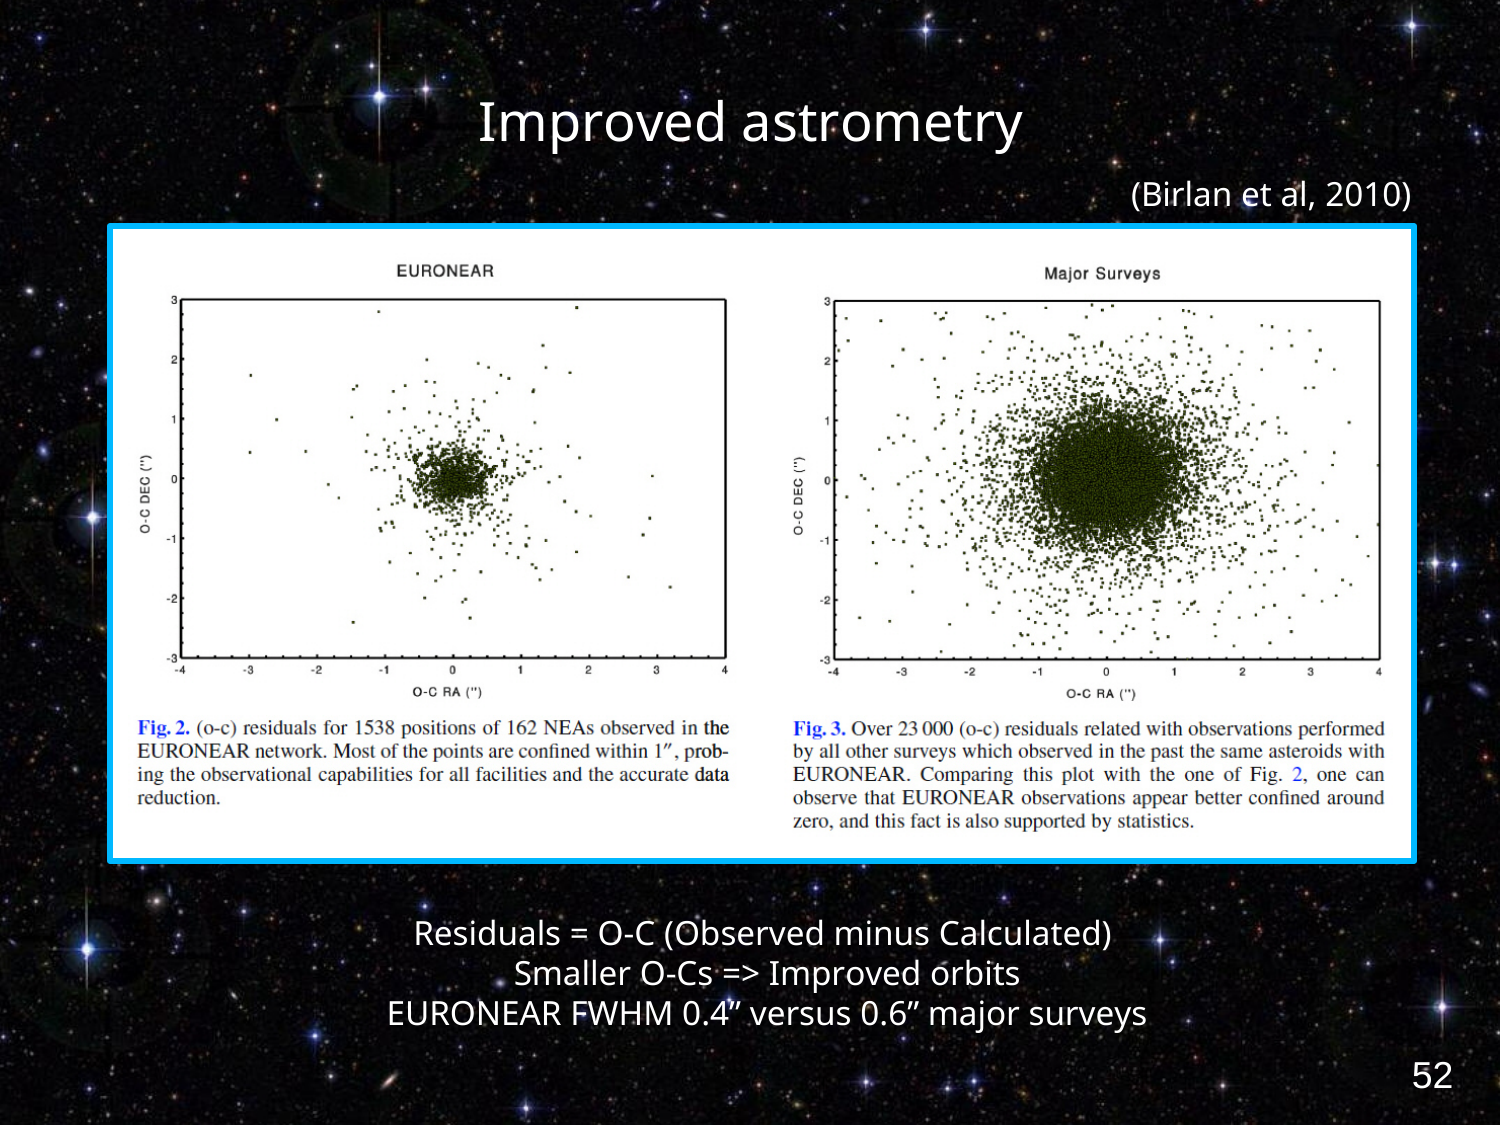

Improved astrometry
(Birlan et al, 2010)
Residuals = O-C (Observed minus Calculated)
Smaller O-Cs => Improved orbits
EURONEAR FWHM 0.4” versus 0.6” major surveys
52